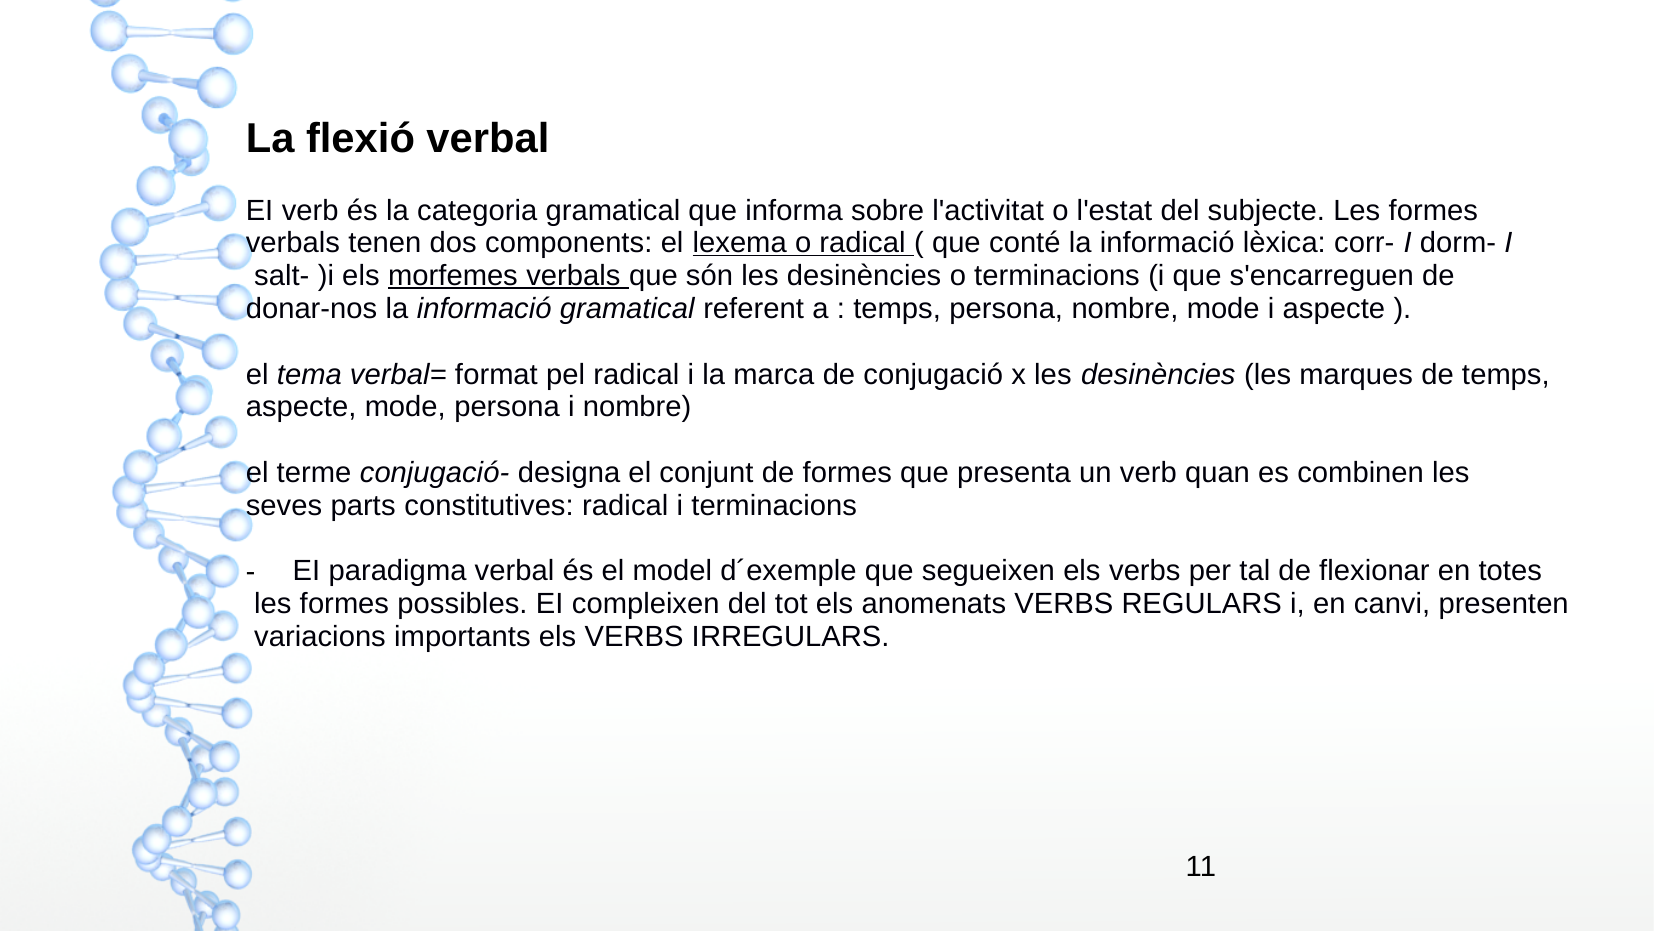

La flexió verbal
EI verb és la categoria gramatical que informa sobre l'activitat o l'estat del subjecte. Les formes
verbals tenen dos components: el lexema o radical ( que conté la informació lèxica: corr- I dorm- I
 salt- )i els morfemes verbals que són les desinències o terminacions (i que s'encarreguen de
donar-nos la informació gramatical referent a : temps, persona, nombre, mode i aspecte ).
el tema verbal= format pel radical i la marca de conjugació x les desinències (les marques de temps,
aspecte, mode, persona i nombre)
el terme conjugació- designa el conjunt de formes que presenta un verb quan es combinen les
seves parts constitutives: radical i terminacions
EI paradigma verbal és el model d´exemple que segueixen els verbs per tal de flexionar en totes
 les formes possibles. EI compleixen del tot els anomenats VERBS REGULARS i, en canvi, presenten
 variacions importants els VERBS IRREGULARS.